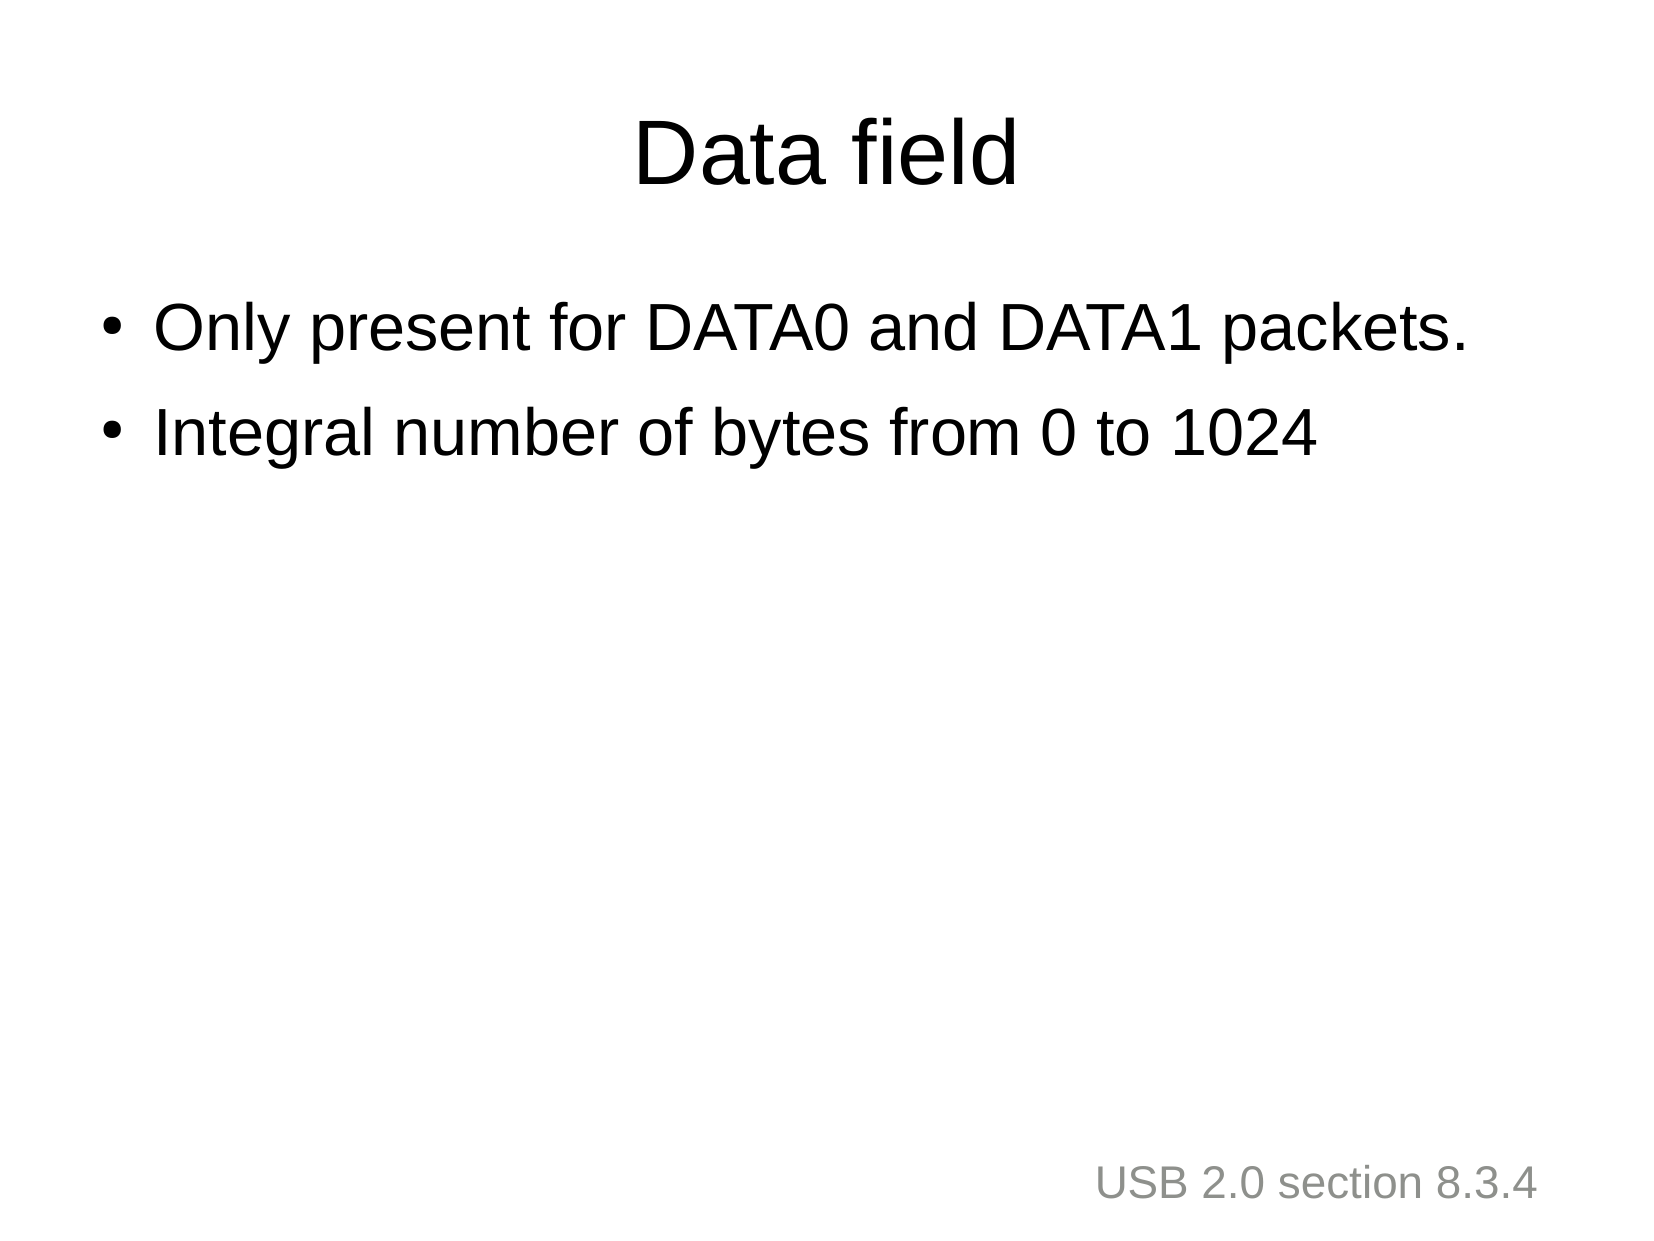

# Data field
Only present for DATA0 and DATA1 packets.
Integral number of bytes from 0 to 1024
USB 2.0 section 8.3.4